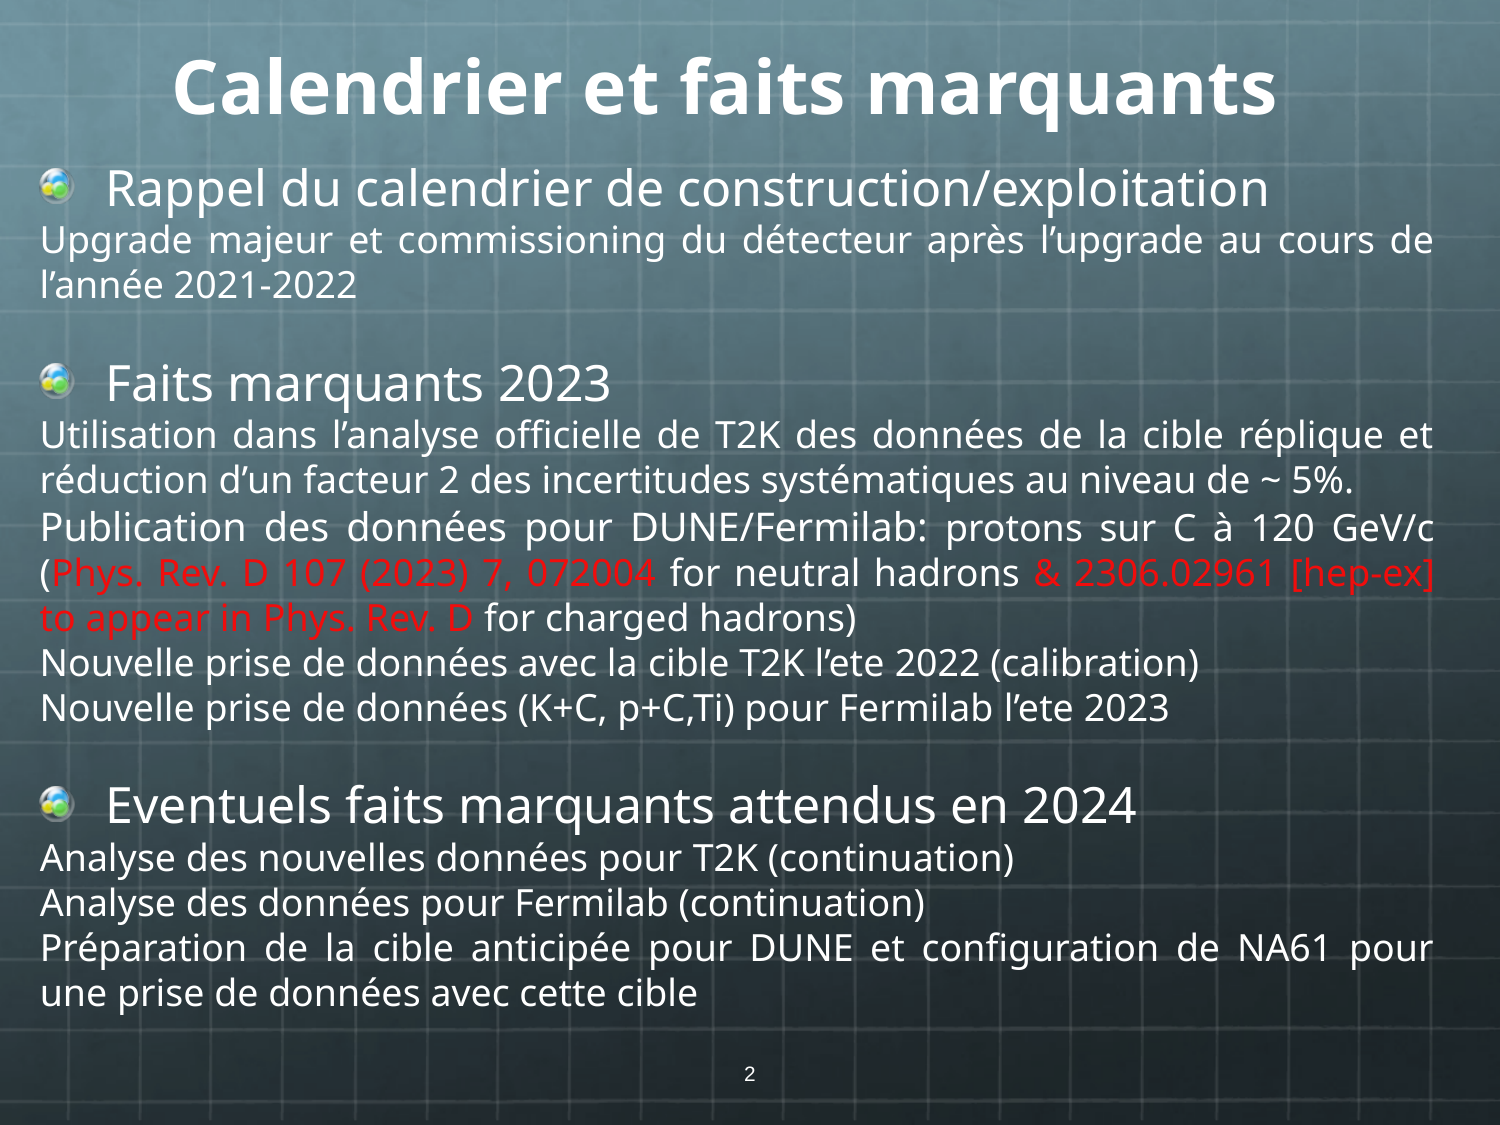

Calendrier et faits marquants
Rappel du calendrier de construction/exploitation
Upgrade majeur et commissioning du détecteur après l’upgrade au cours de l’année 2021-2022
Faits marquants 2023
Utilisation dans l’analyse officielle de T2K des données de la cible réplique et réduction d’un facteur 2 des incertitudes systématiques au niveau de ~ 5%.
Publication des données pour DUNE/Fermilab: protons sur C à 120 GeV/c (Phys. Rev. D 107 (2023) 7, 072004 for neutral hadrons & 2306.02961 [hep-ex] to appear in Phys. Rev. D for charged hadrons)
Nouvelle prise de données avec la cible T2K l’ete 2022 (calibration)
Nouvelle prise de données (K+C, p+C,Ti) pour Fermilab l’ete 2023
Eventuels faits marquants attendus en 2024
Analyse des nouvelles données pour T2K (continuation)
Analyse des données pour Fermilab (continuation)
Préparation de la cible anticipée pour DUNE et configuration de NA61 pour une prise de données avec cette cible